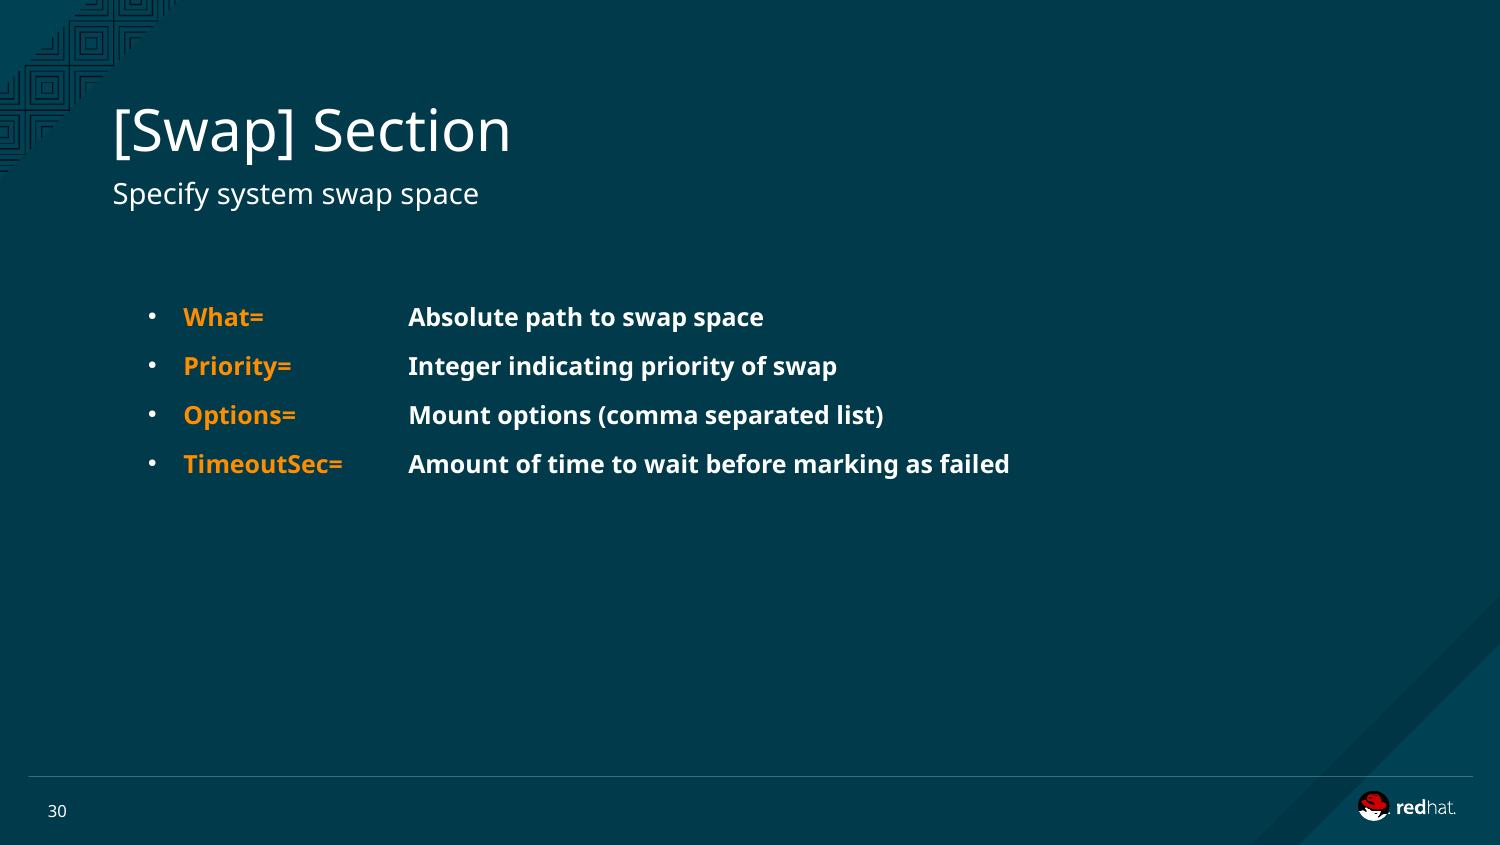

# [Swap] Section
Specify system swap space
What=		Absolute path to swap space
Priority=		Integer indicating priority of swap
Options=		Mount options (comma separated list)
TimeoutSec=	Amount of time to wait before marking as failed
30